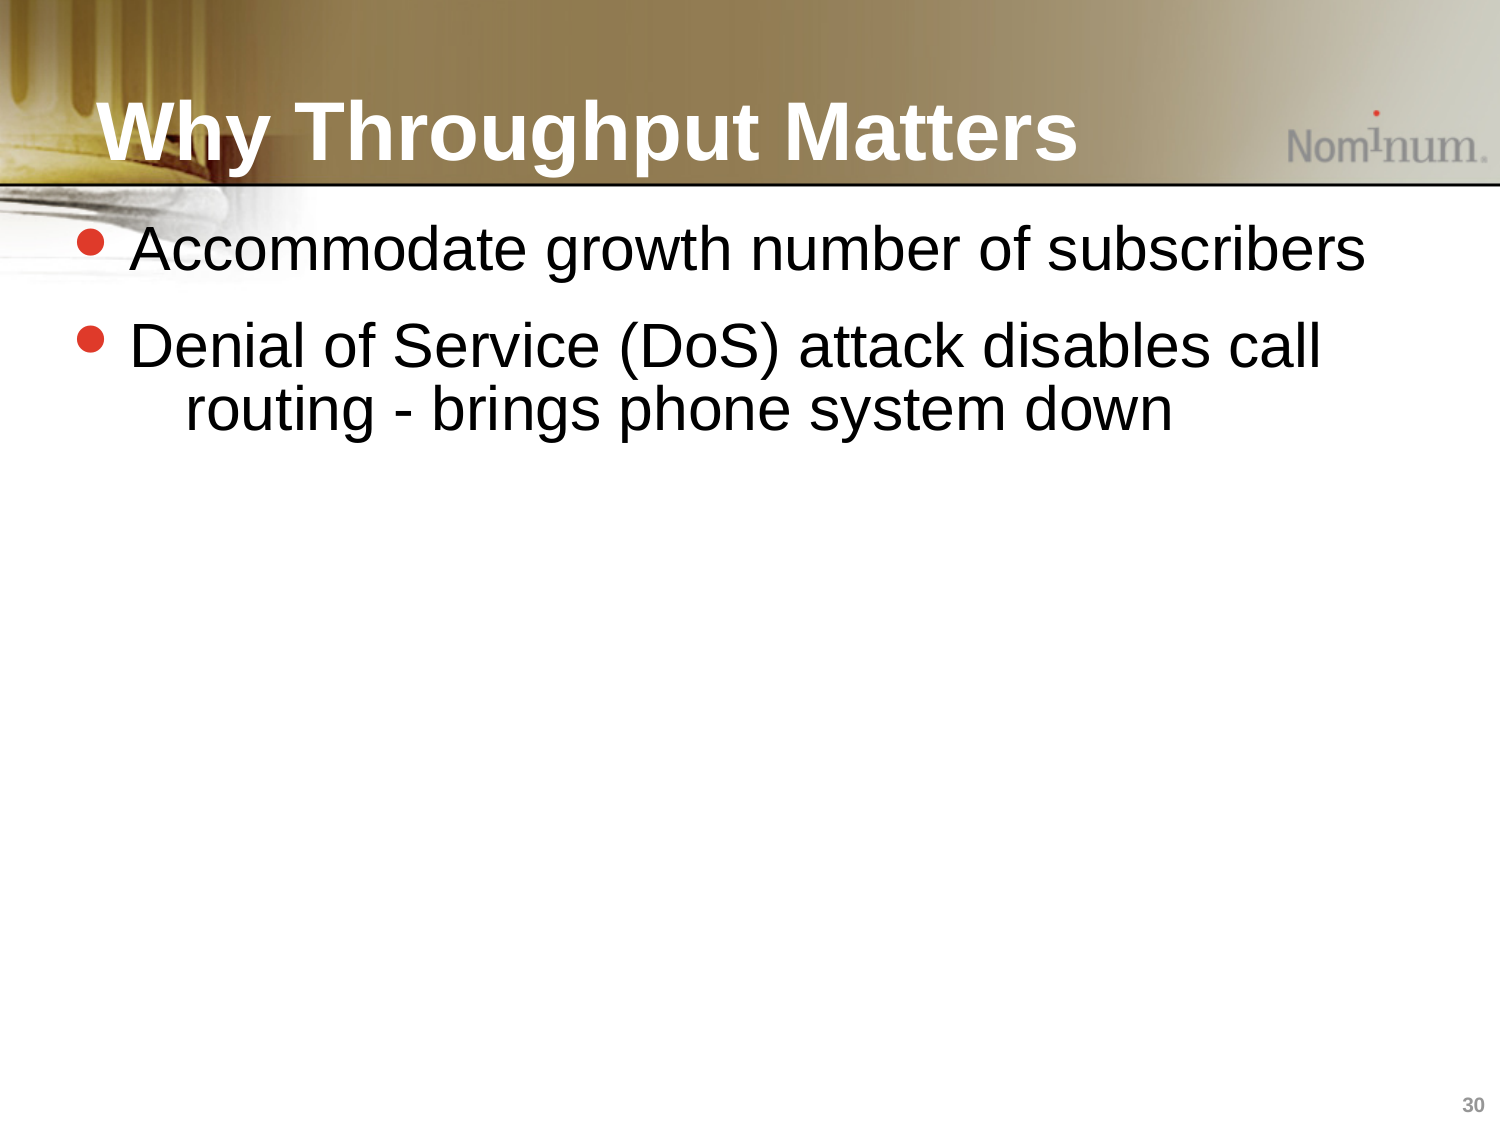

# Why Throughput Matters
Accommodate growth number of subscribers
Denial of Service (DoS) attack disables call routing - brings phone system down